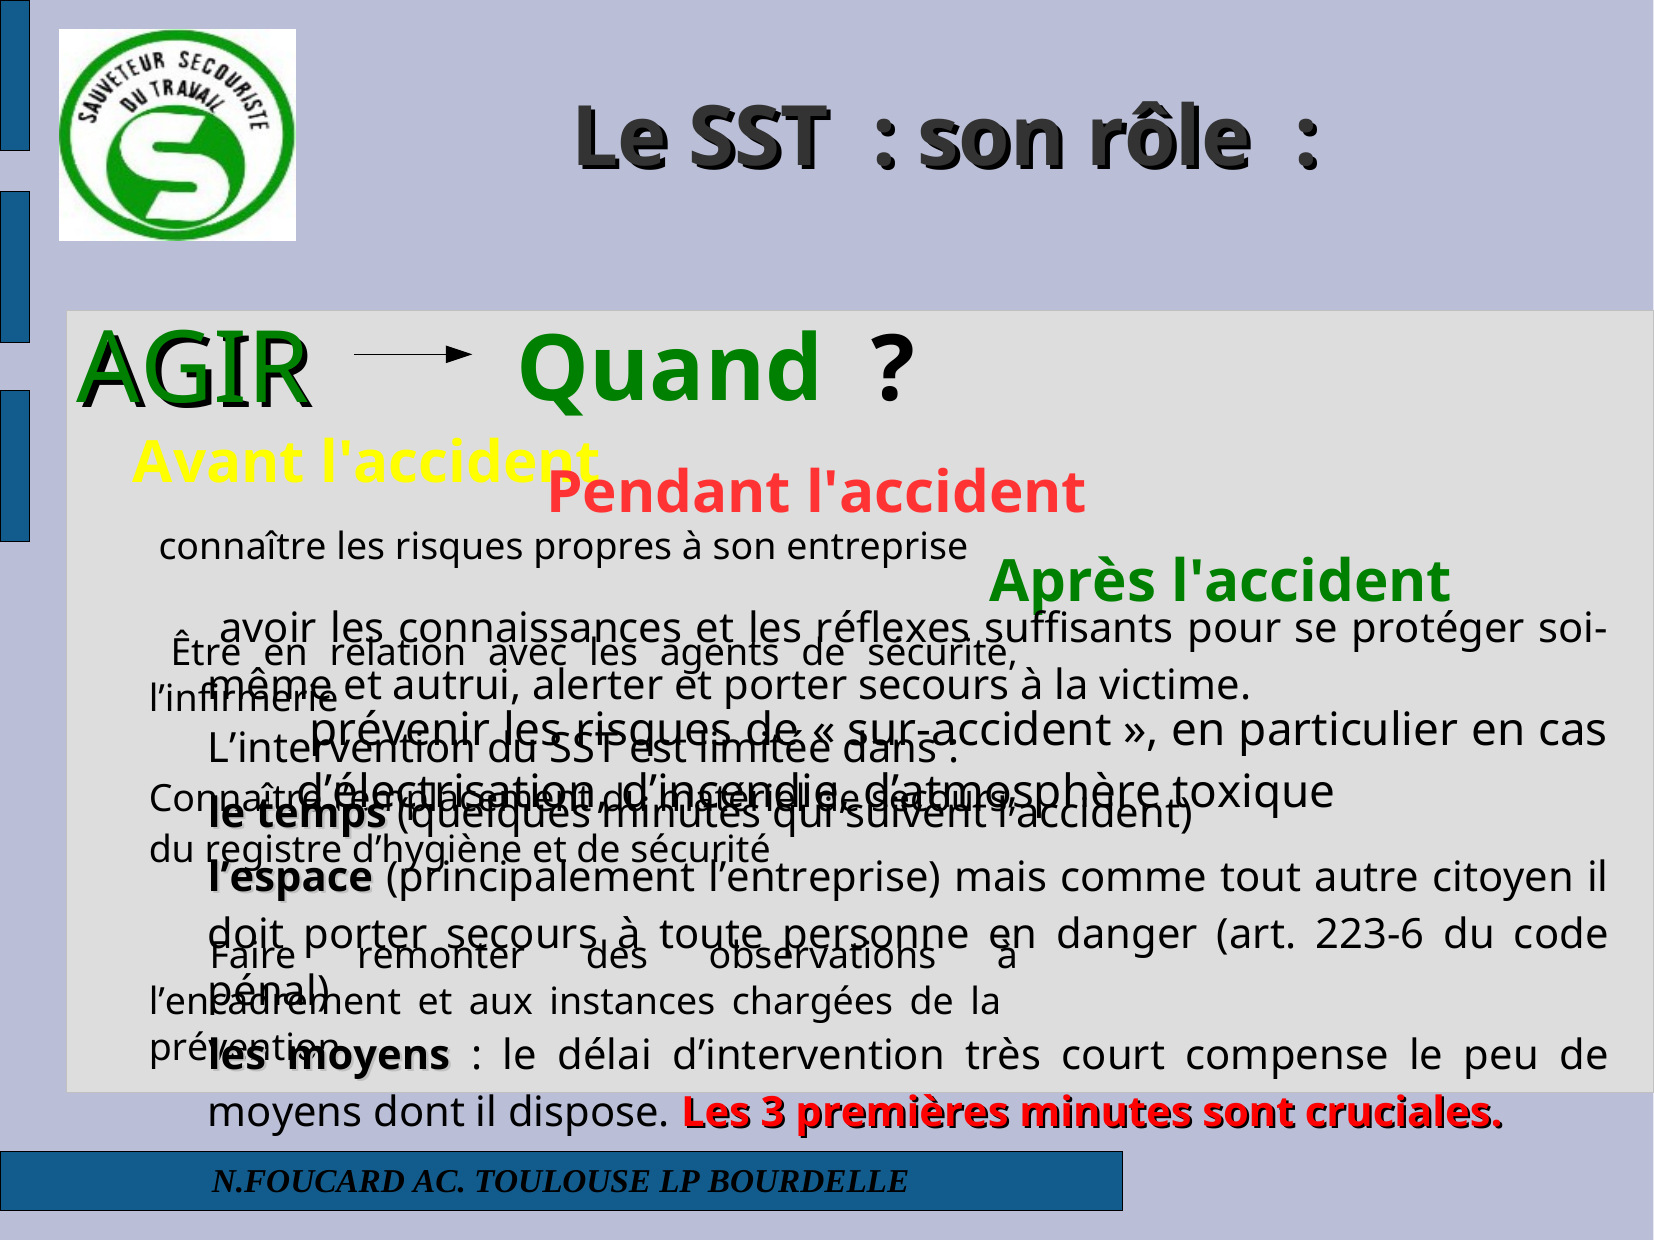

# Le SST : son rôle :
AGIR
Quand ?
Avant l'accident
Pendant l'accident
 connaître les risques propres à son entreprise
 Être en relation avec les agents de sécurité, l’infirmerie
Connaître l’emplacement du matériel de secours, du registre d’hygiène et de sécurité
 Faire remonter des observations à l’encadrement et aux instances chargées de la prévention
Après l'accident
 avoir les connaissances et les réflexes suffisants pour se protéger soi-même et autrui, alerter et porter secours à la victime.
L’intervention du SST est limitée dans :
le temps (quelques minutes qui suivent l’accident)
l’espace (principalement l’entreprise) mais comme tout autre citoyen il doit porter secours à toute personne en danger (art. 223-6 du code pénal)
les moyens : le délai d’intervention très court compense le peu de moyens dont il dispose. Les 3 premières minutes sont cruciales.
 prévenir les risques de « sur-accident », en particulier en cas d’électrisation, d’incendie, d’atmosphère toxique